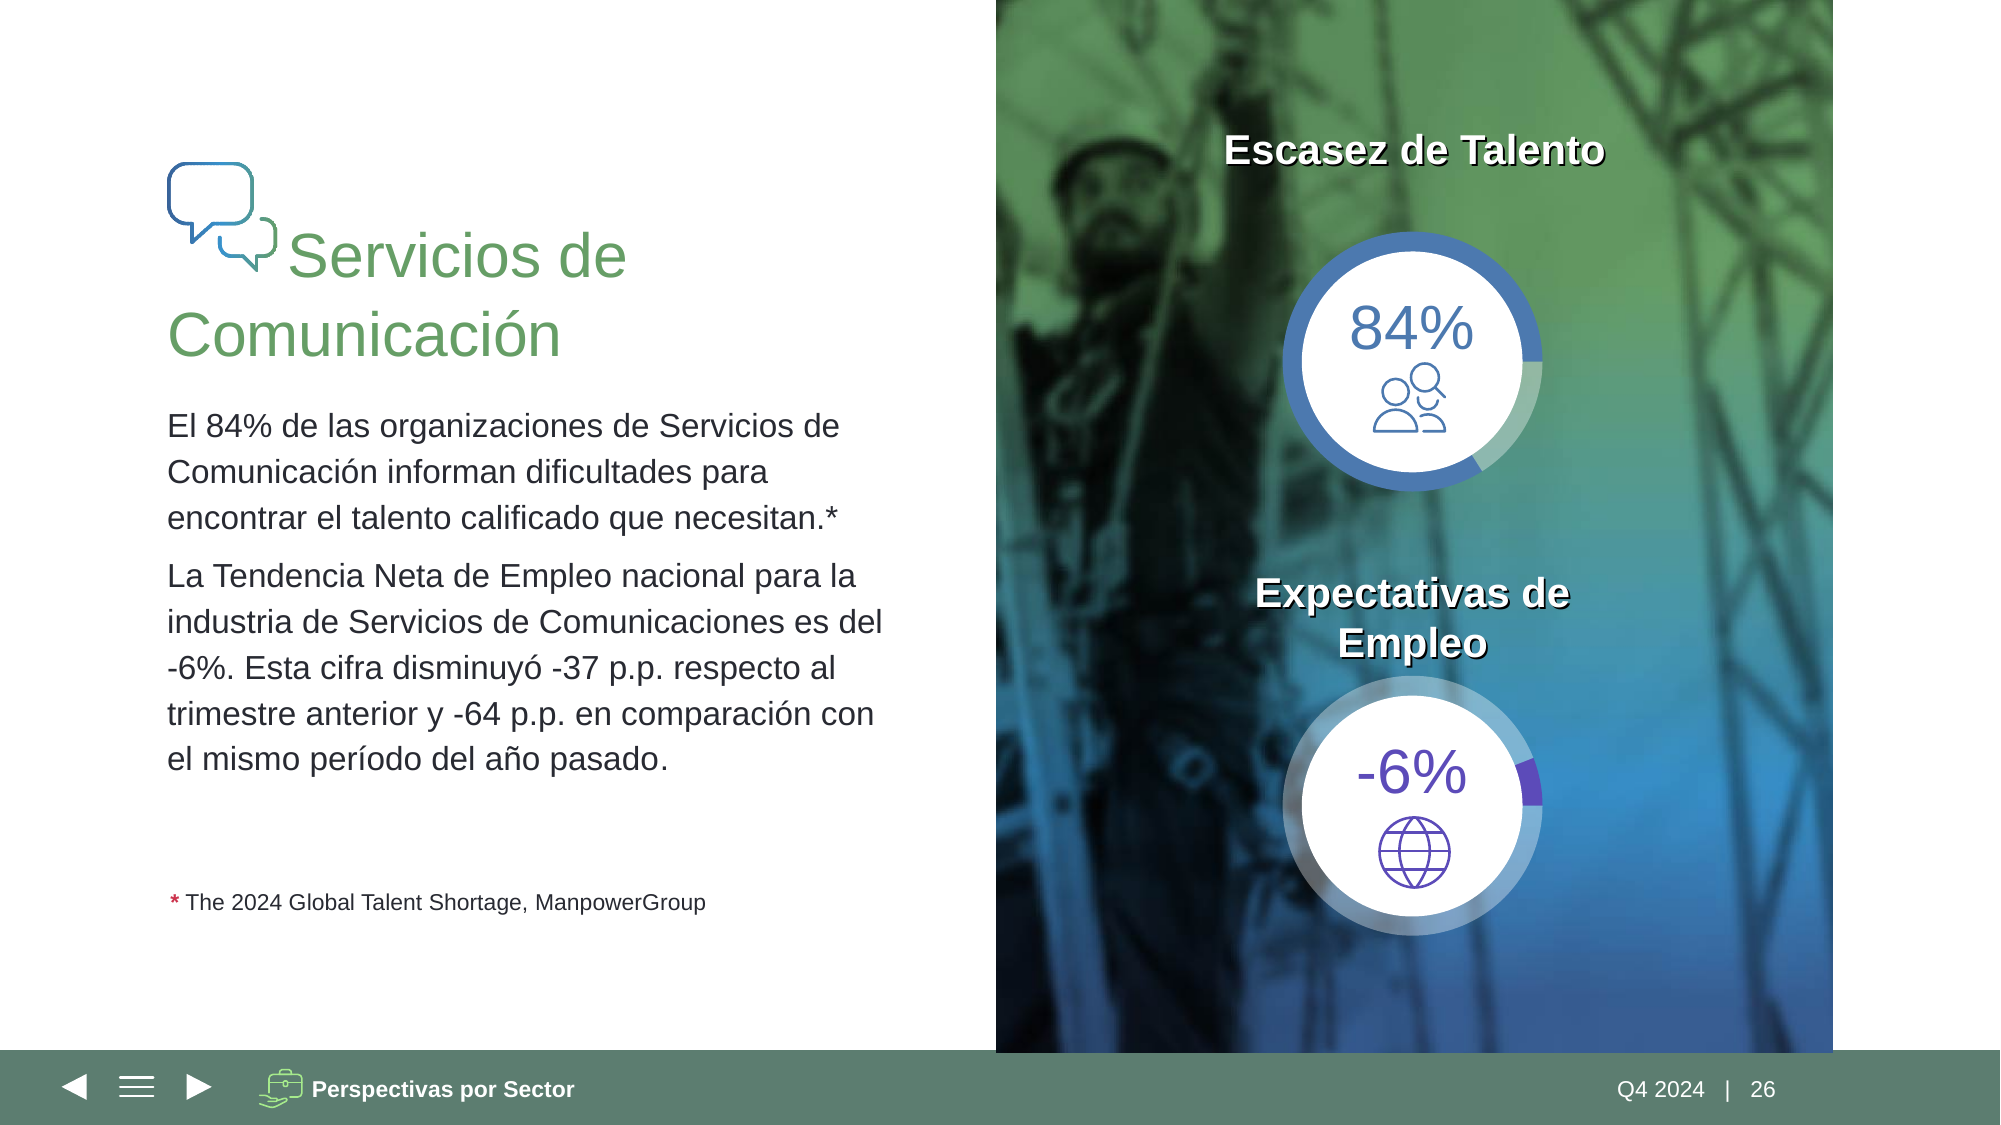

Escasez de Talento
### Chart
| Category | Column1 |
|---|---|
| 1st Qtr | 84.0 |
| 2nd Qtr | 16.0 |84%
Expectativas de Empleo
### Chart
| Category | Column1 |
|---|---|
| 1st Qtr | 6.0 |
| 2nd Qtr | 94.0 |-6%
 Servicios de Comunicación
# El 84% de las organizaciones de Servicios de Comunicación informan dificultades para encontrar el talento calificado que necesitan.*
La Tendencia Neta de Empleo nacional para la industria de Servicios de Comunicaciones es del -6%. Esta cifra disminuyó -37 p.p. respecto al trimestre anterior y -64 p.p. en comparación con el mismo período del año pasado.
* The 2024 Global Talent Shortage, ManpowerGroup